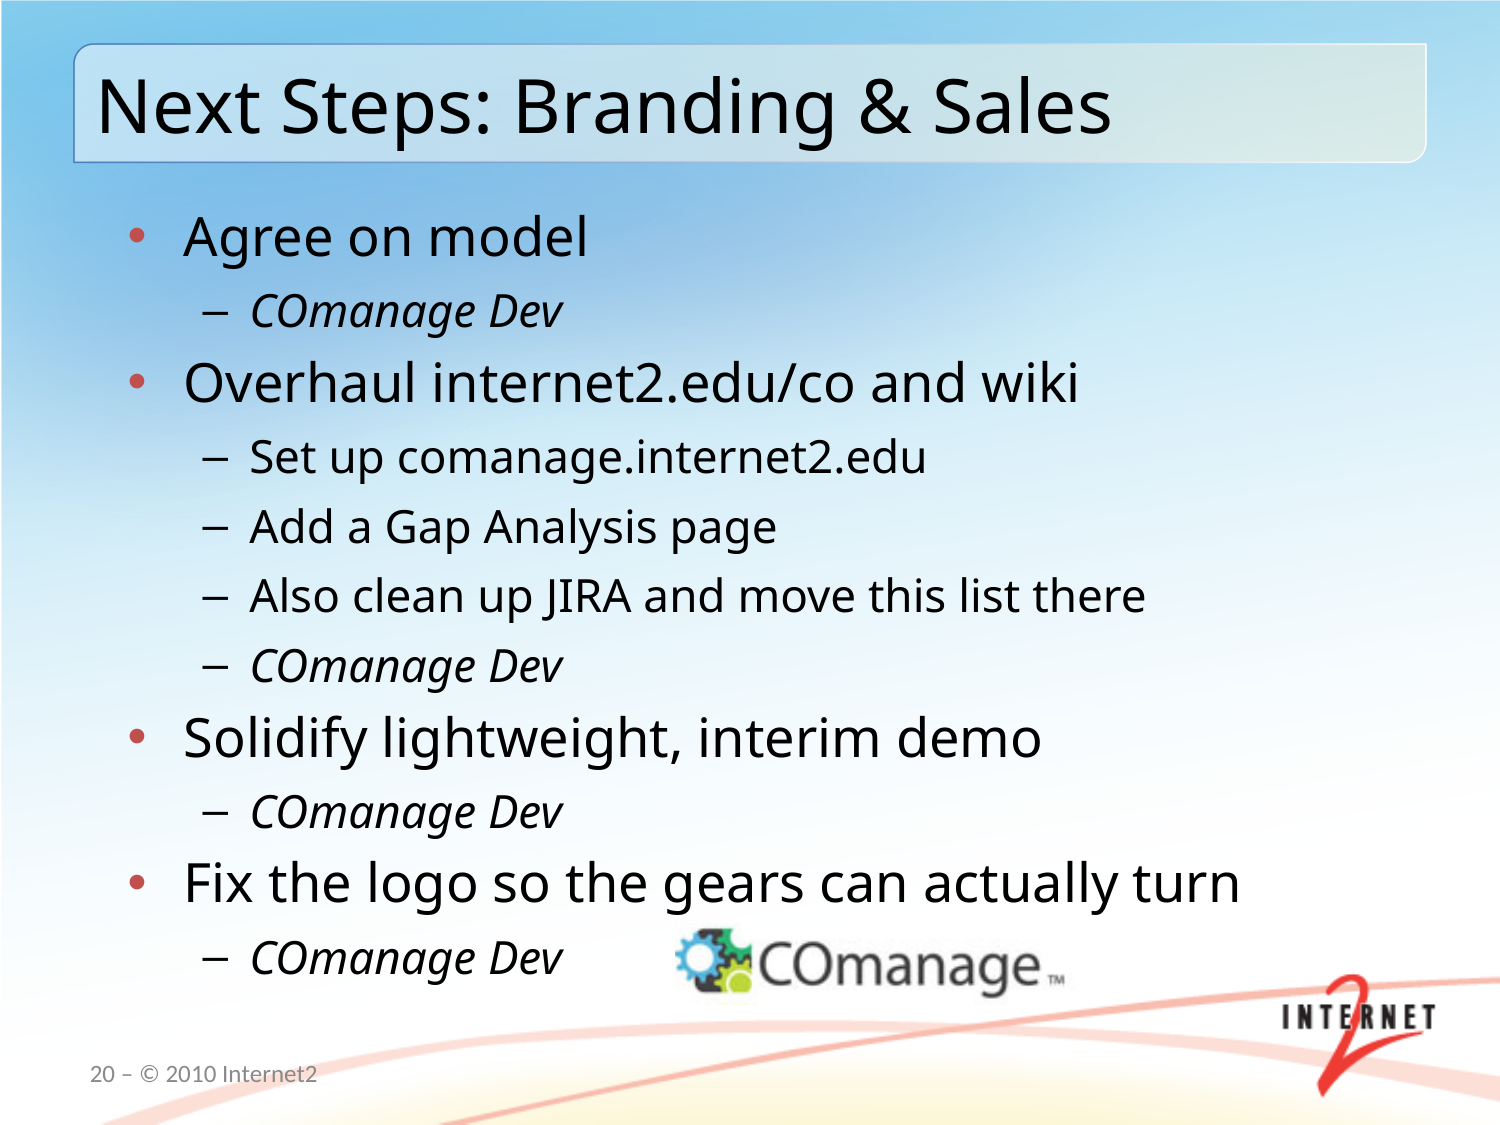

Next Steps: Branding & Sales
# Agree on model
COmanage Dev
Overhaul internet2.edu/co and wiki
Set up comanage.internet2.edu
Add a Gap Analysis page
Also clean up JIRA and move this list there
COmanage Dev
Solidify lightweight, interim demo
COmanage Dev
Fix the logo so the gears can actually turn
COmanage Dev
 – © 2010 Internet2